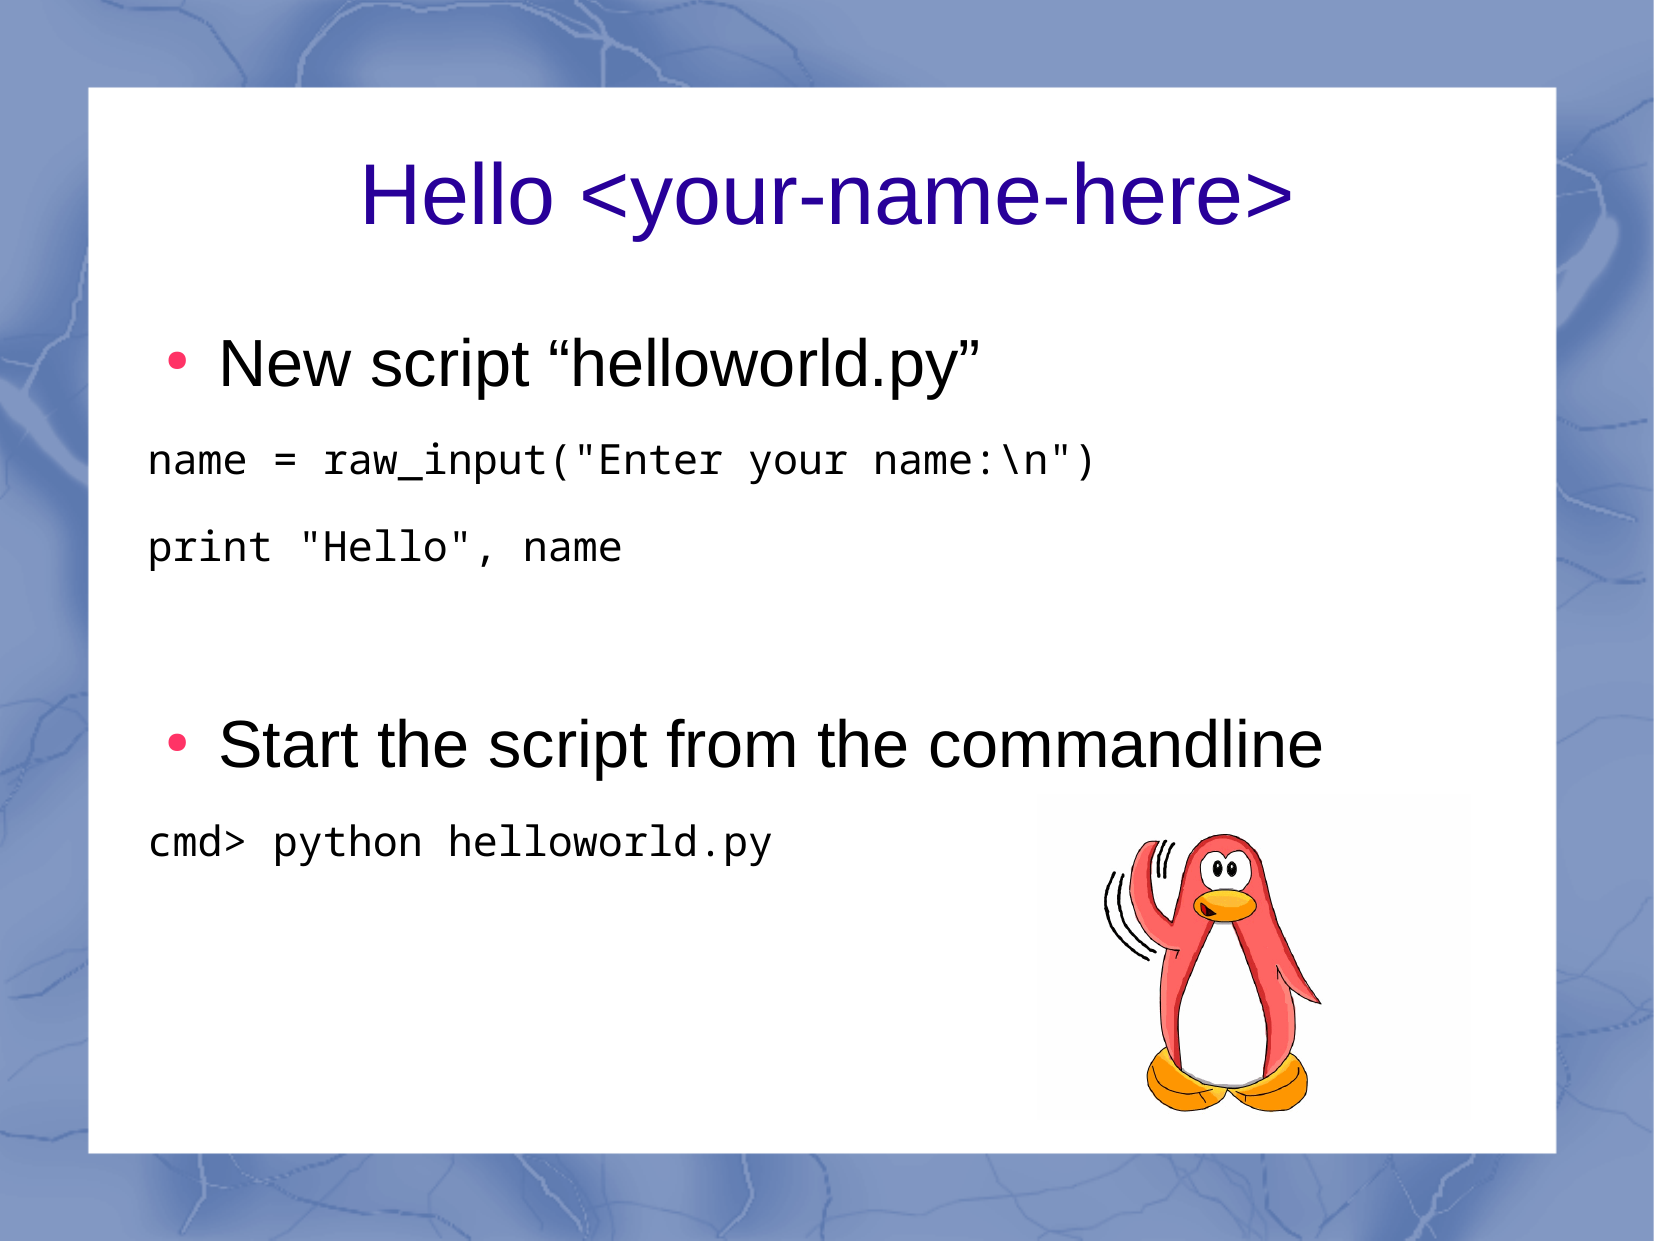

# Hello <your-name-here>
New script “helloworld.py”
name = raw_input("Enter your name:\n")
print "Hello", name
Start the script from the commandline
cmd> python helloworld.py